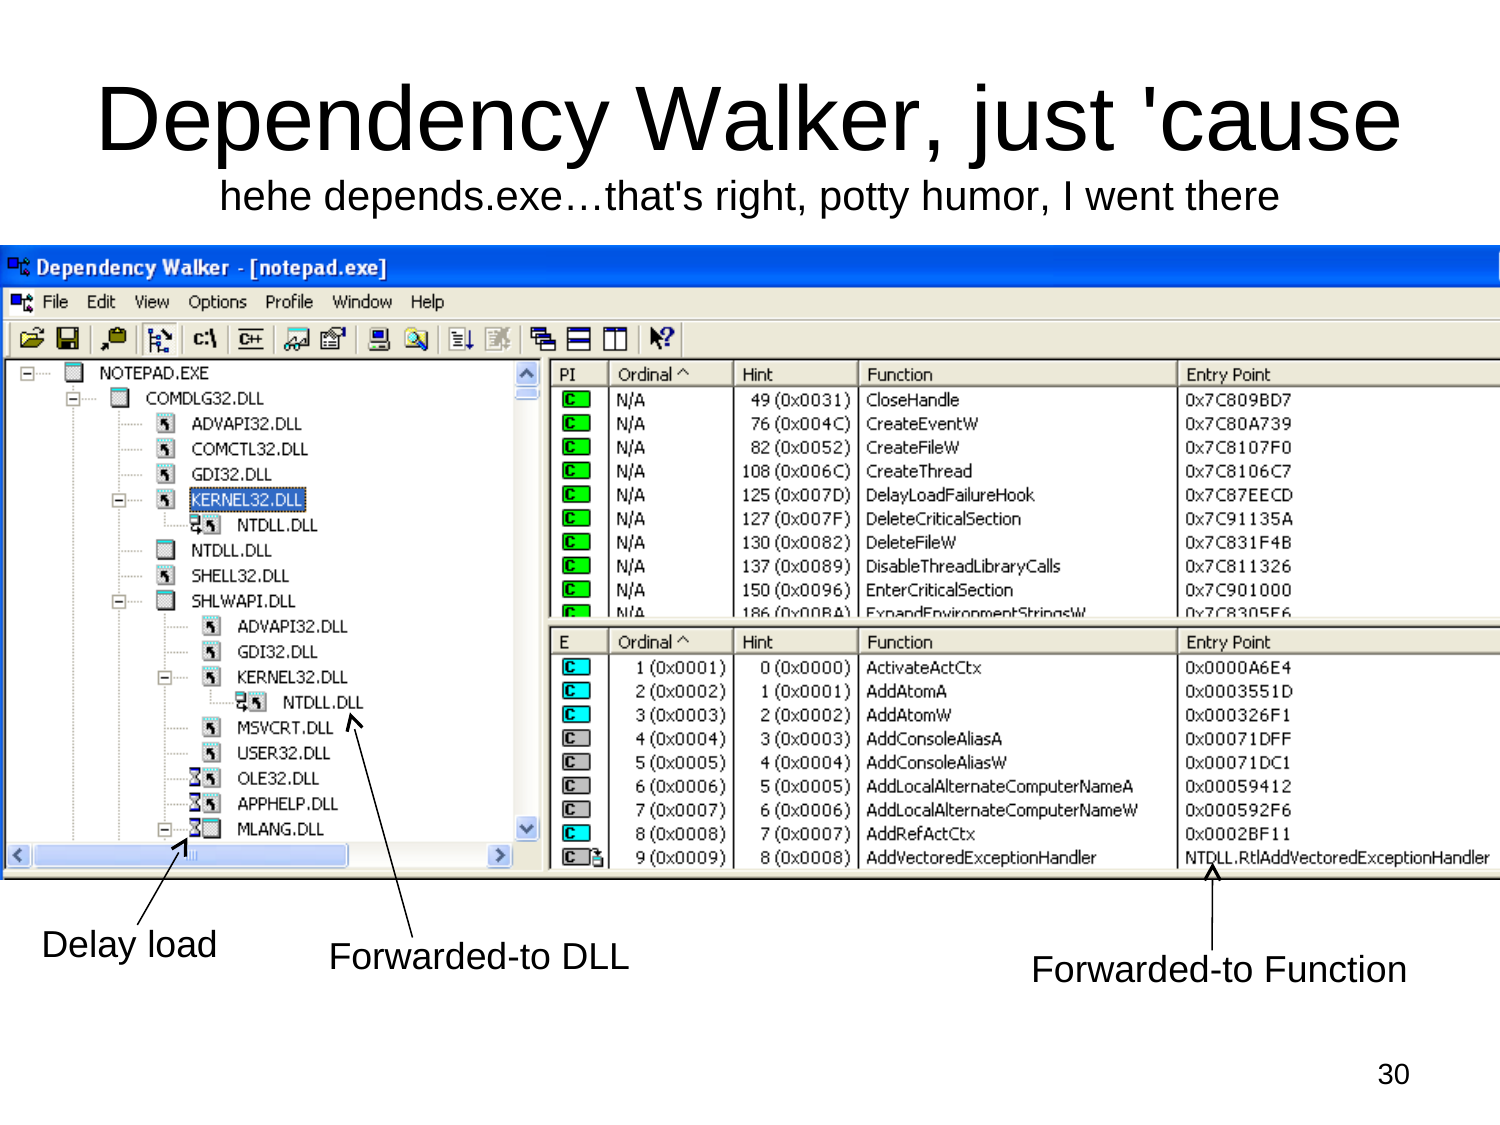

# Dependency Walker, just 'cause hehe depends.exe…that's right, potty humor, I went there
Delay load
Forwarded-to DLL
Forwarded-to Function